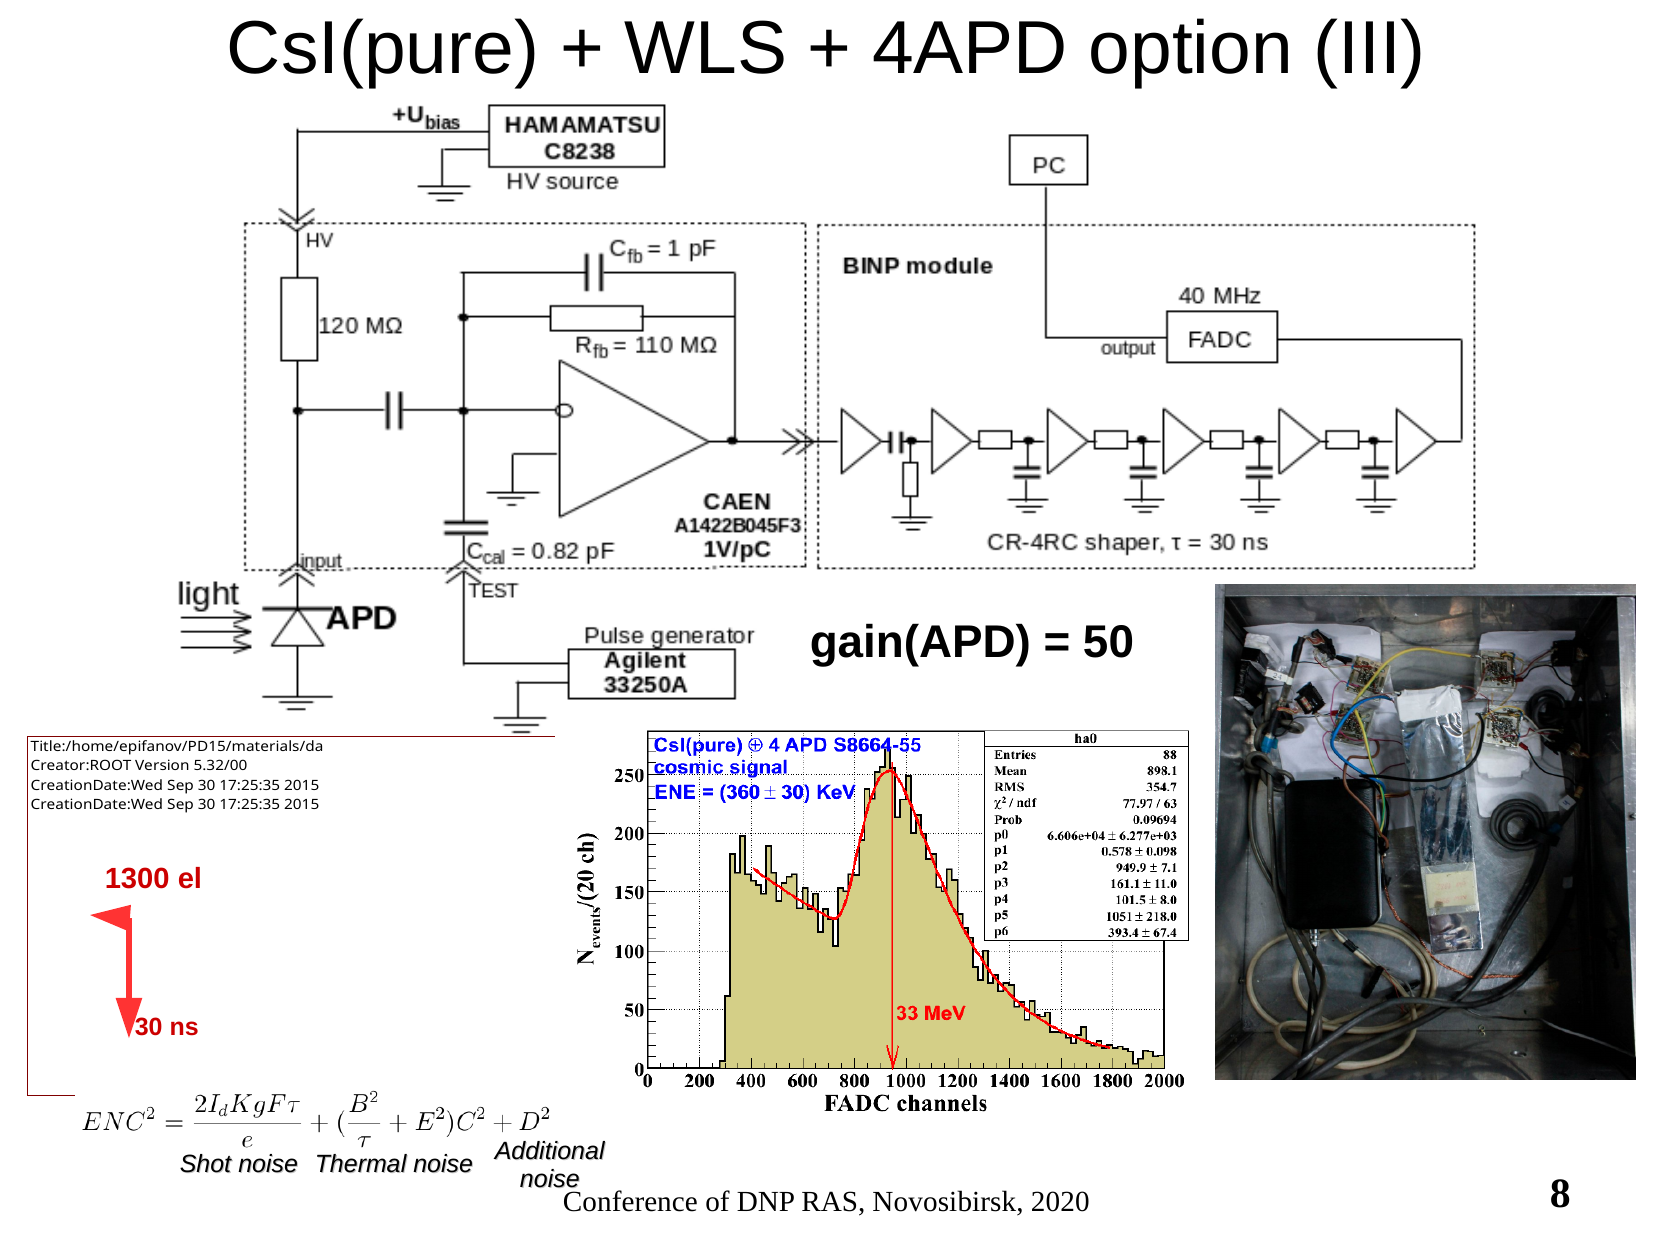

# CsI(pure) + WLS + 4APD option (III)
gain(APD) = 50
1300 el
30 ns
Additional
noise
Shot noise
Thermal noise
8
Conference of DNP RAS, Novosibirsk, 2020